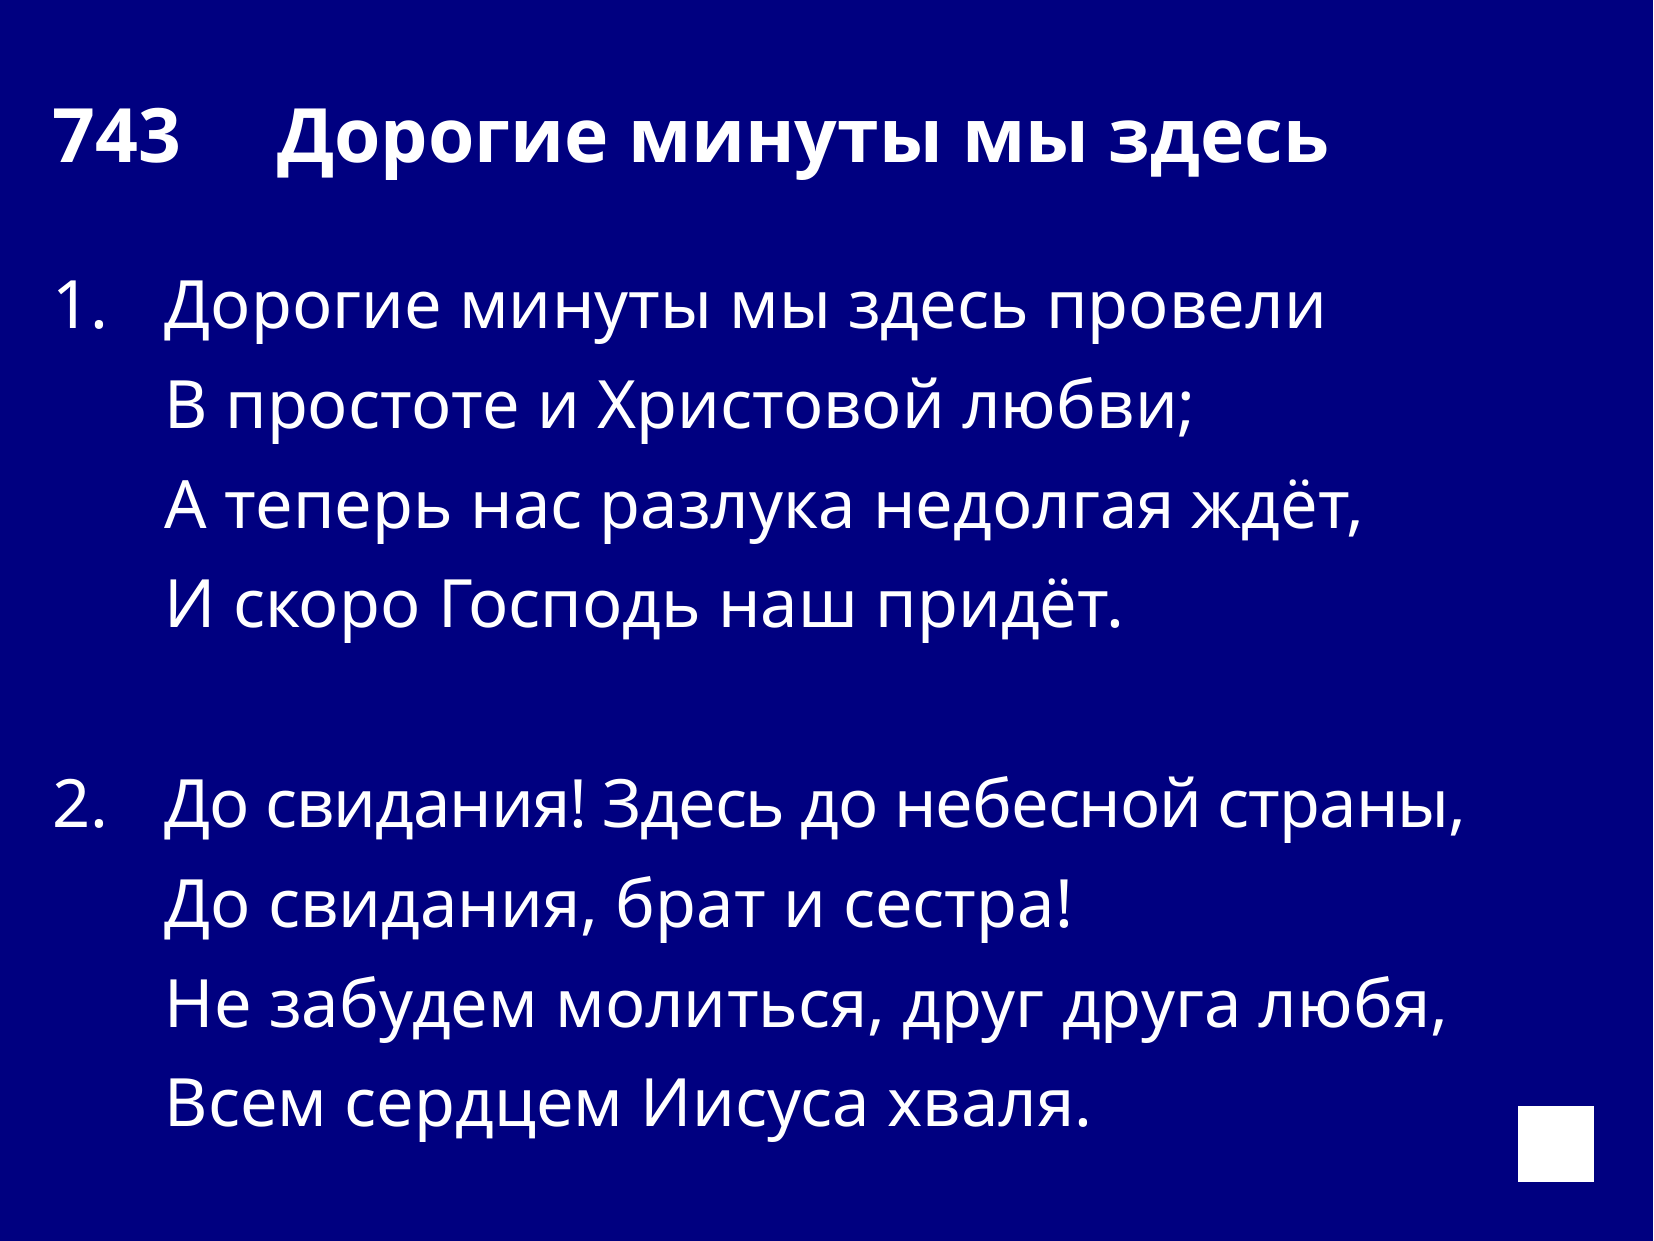

743	Дорогие минуты мы здесь
1.	Дорогие минуты мы здесь провели
	В простоте и Христовой любви;
	А теперь нас разлука недолгая ждёт,
	И скоро Господь наш придёт.
2.	До свидания! Здесь до небесной страны,
	До свидания, брат и сестра!
	Не забудем молиться, друг друга любя,
	Всем сердцем Иисуса хваля.